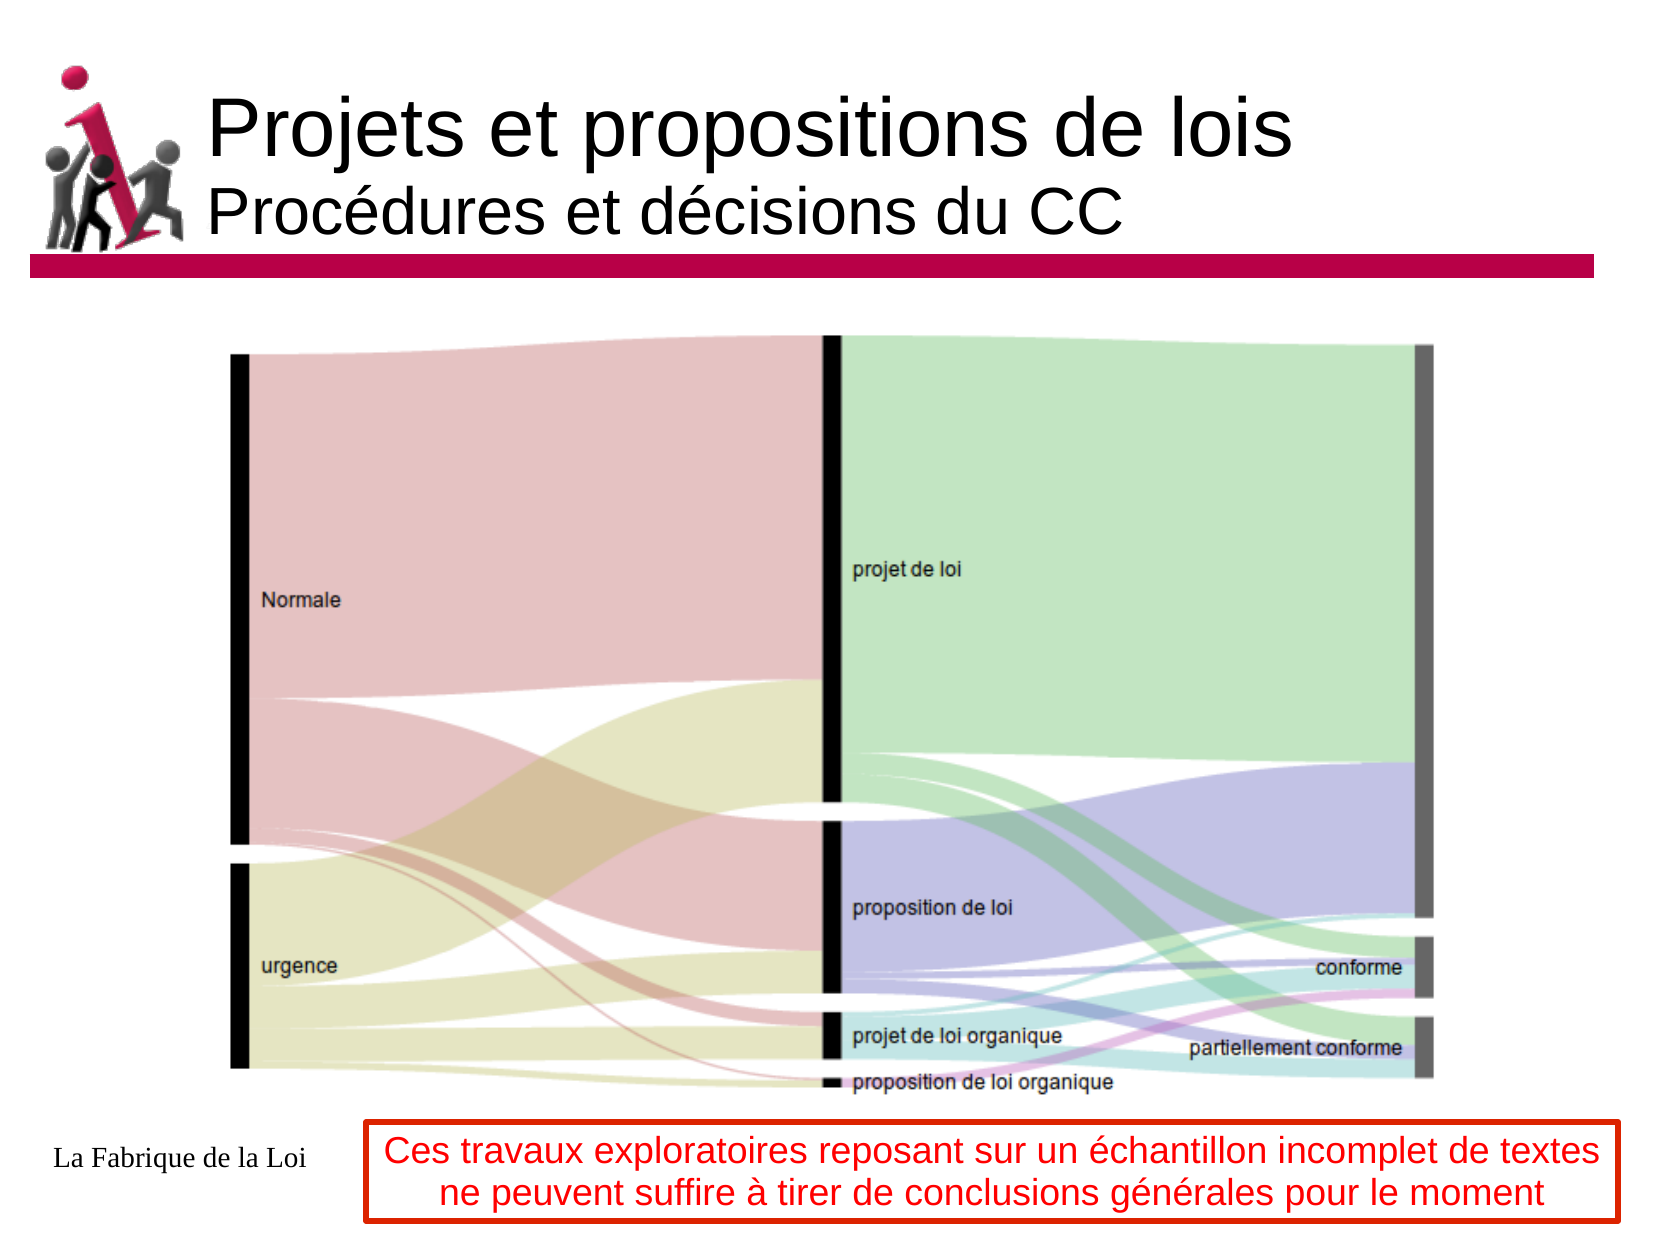

# Projets et propositions de lois Procédures et décisions du CC
Ces travaux exploratoires reposant sur un échantillon incomplet de textes ne peuvent suffire à tirer de conclusions générales pour le moment